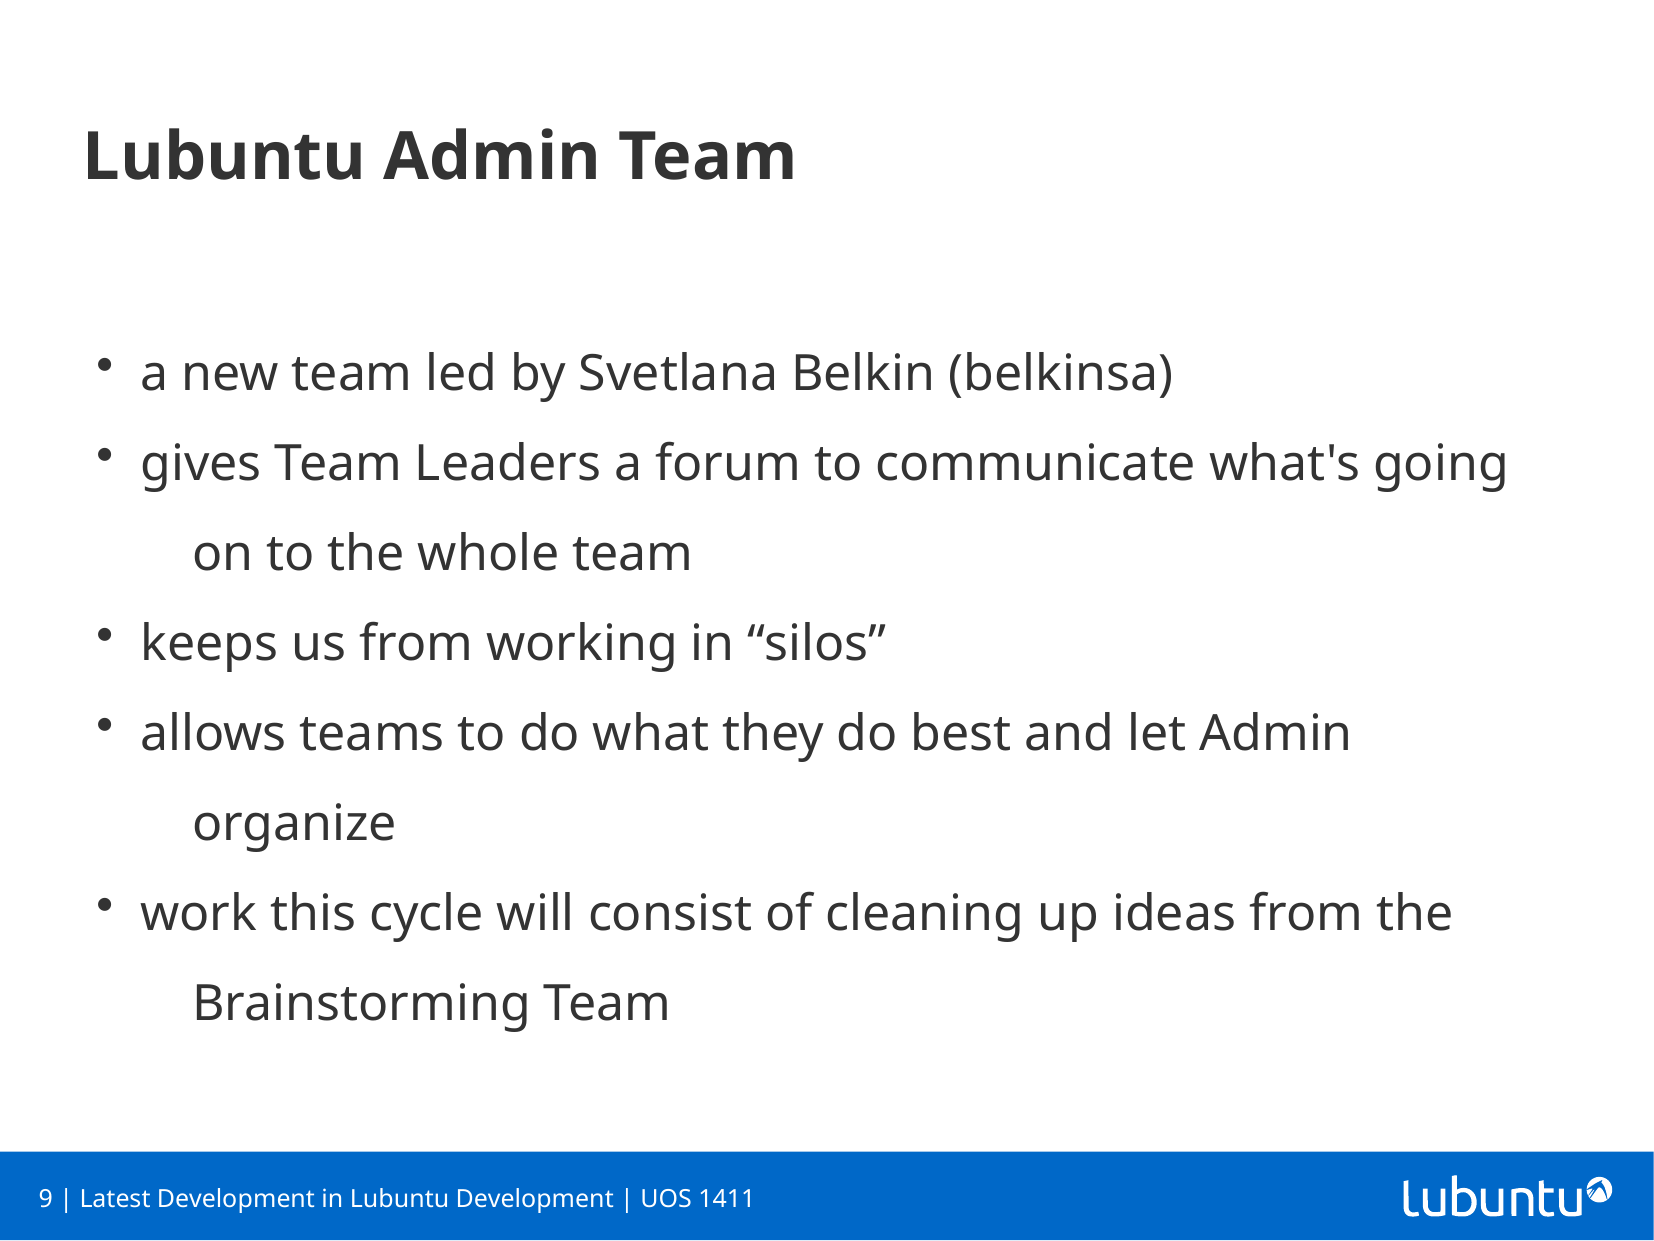

# Lubuntu Admin Team
a new team led by Svetlana Belkin (belkinsa)
gives Team Leaders a forum to communicate what's going on to the whole team
keeps us from working in “silos”
allows teams to do what they do best and let Admin organize
work this cycle will consist of cleaning up ideas from the Brainstorming Team